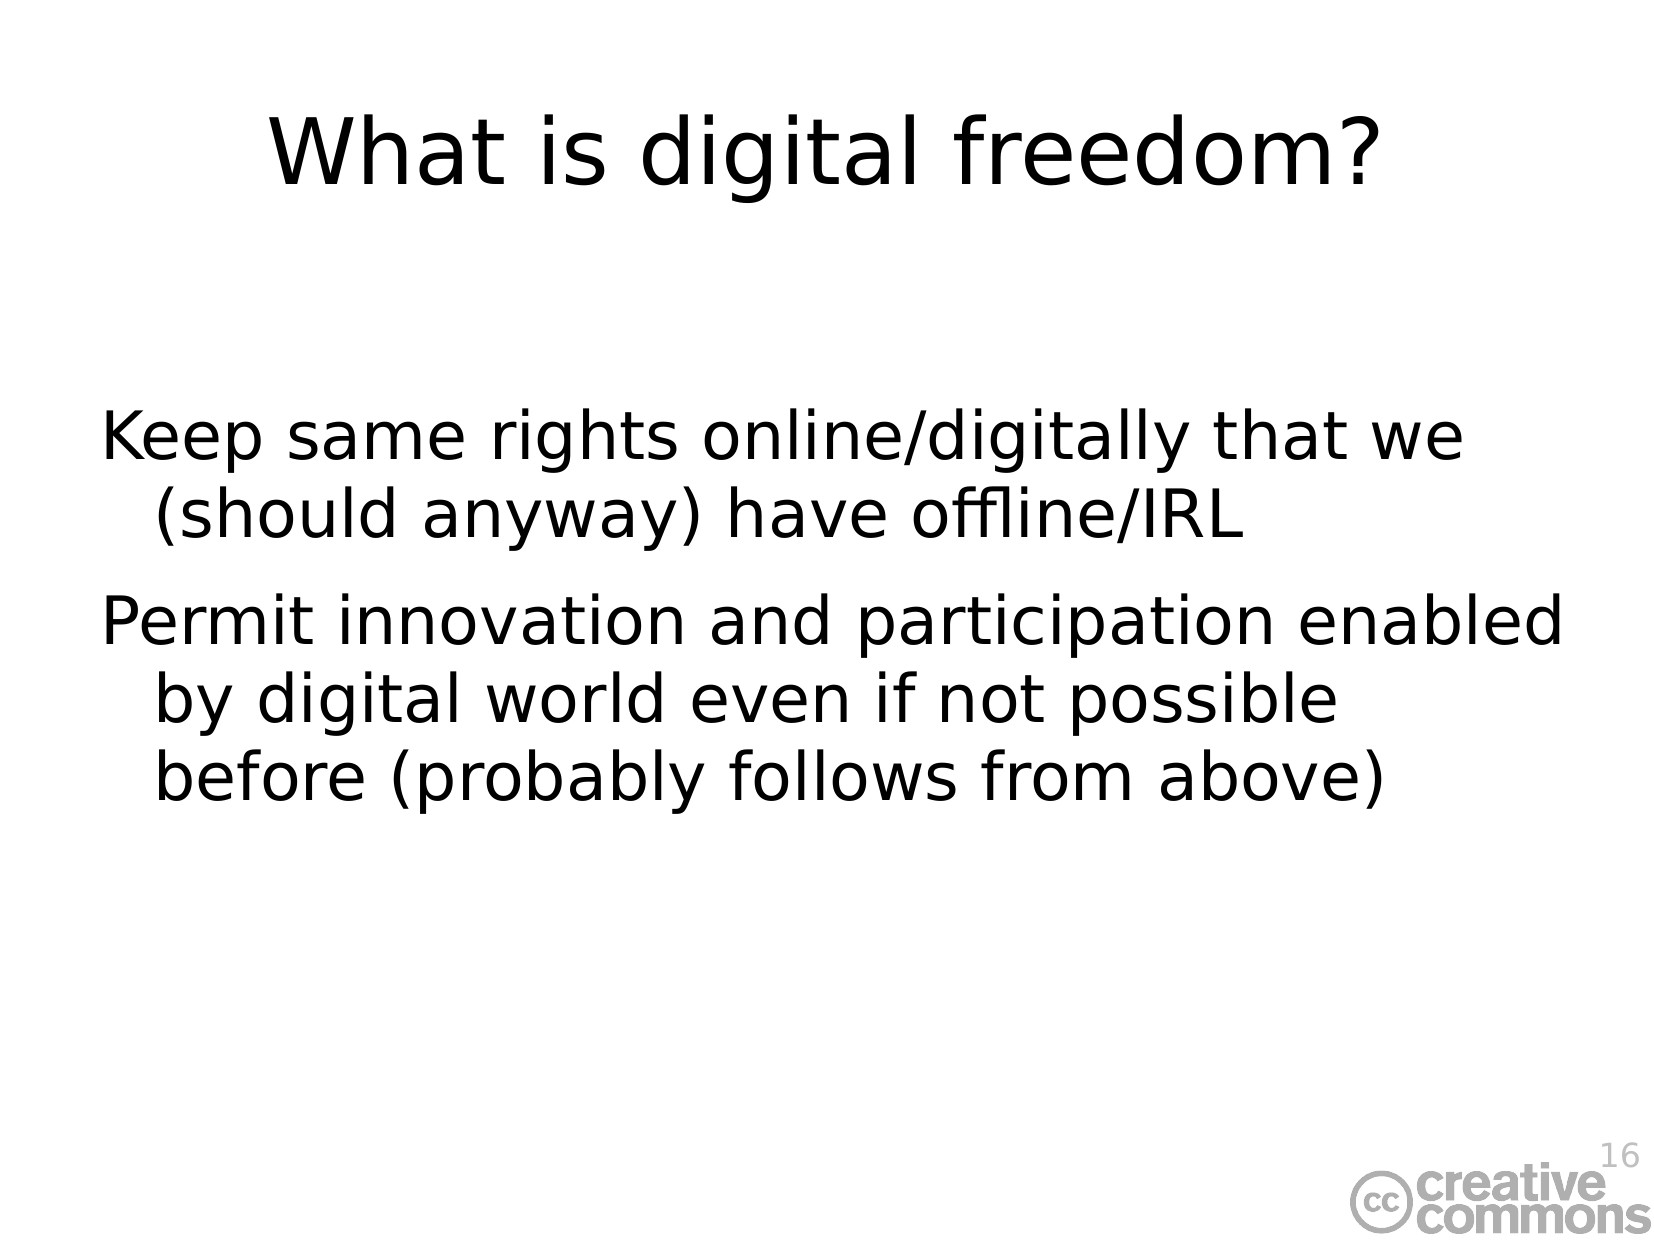

# What is digital freedom?
Keep same rights online/digitally that we (should anyway) have offline/IRL
Permit innovation and participation enabled by digital world even if not possible before (probably follows from above)